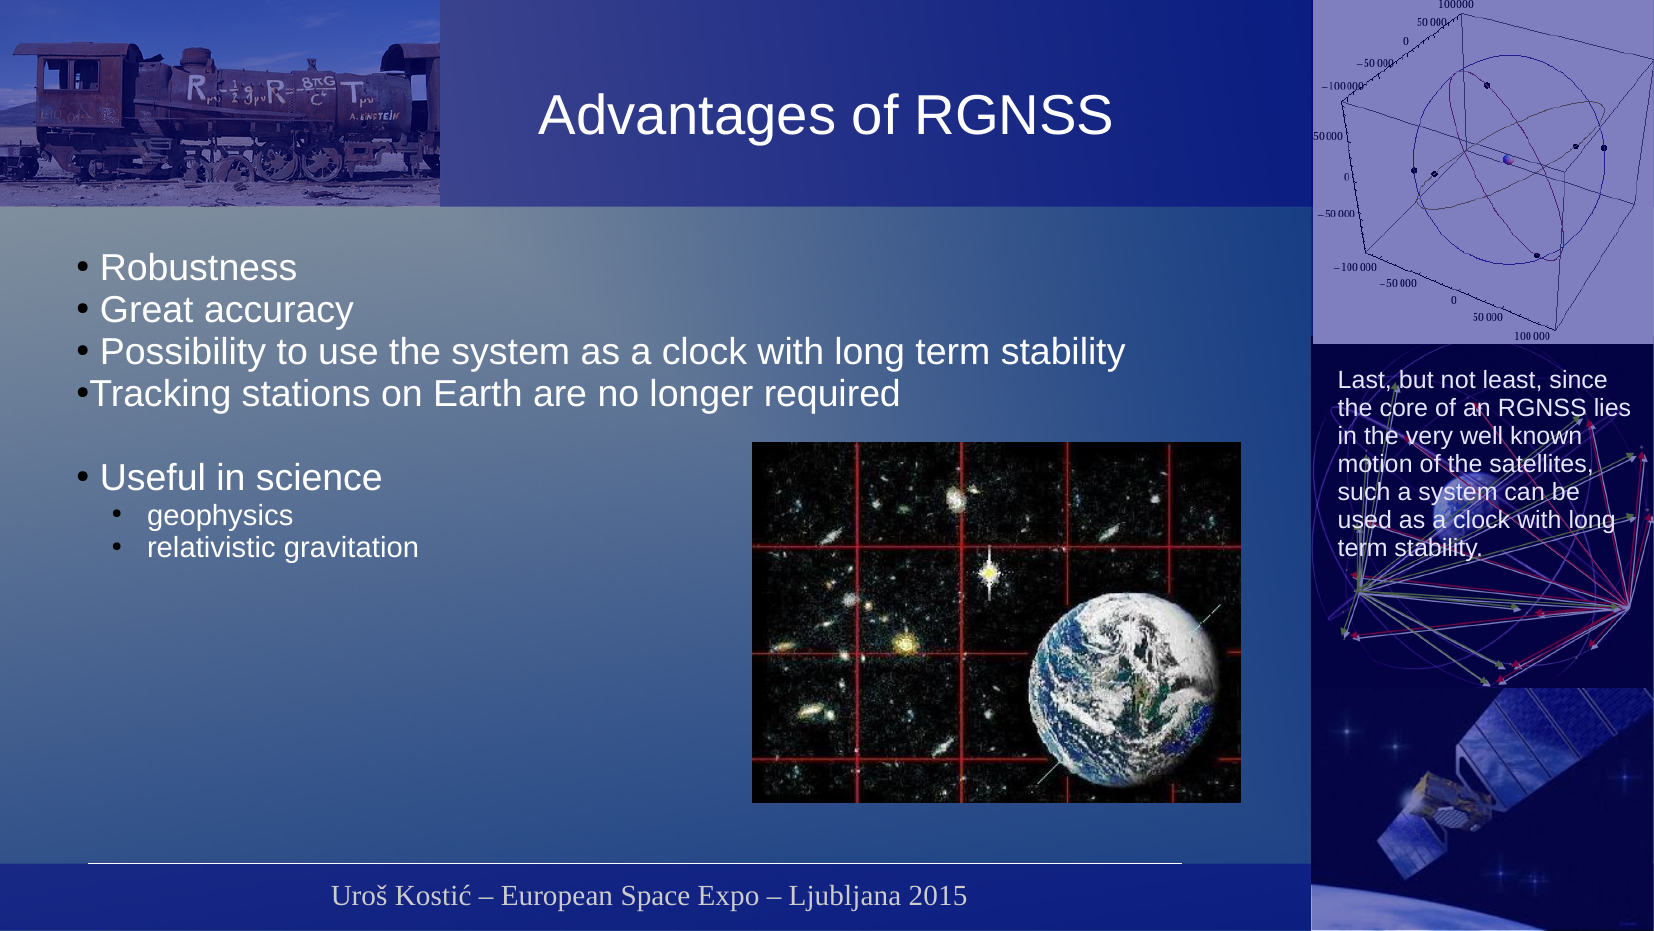

# Advantages of RGNSS
 Robustness
 Great accuracy
 Possibility to use the system as a clock with long term stability
Tracking stations on Earth are no longer required
 Useful in science
geophysics
relativistic gravitation
Last, but not least, since the core of an RGNSS lies in the very well known motion of the satellites, such a system can be used as a clock with long term stability.